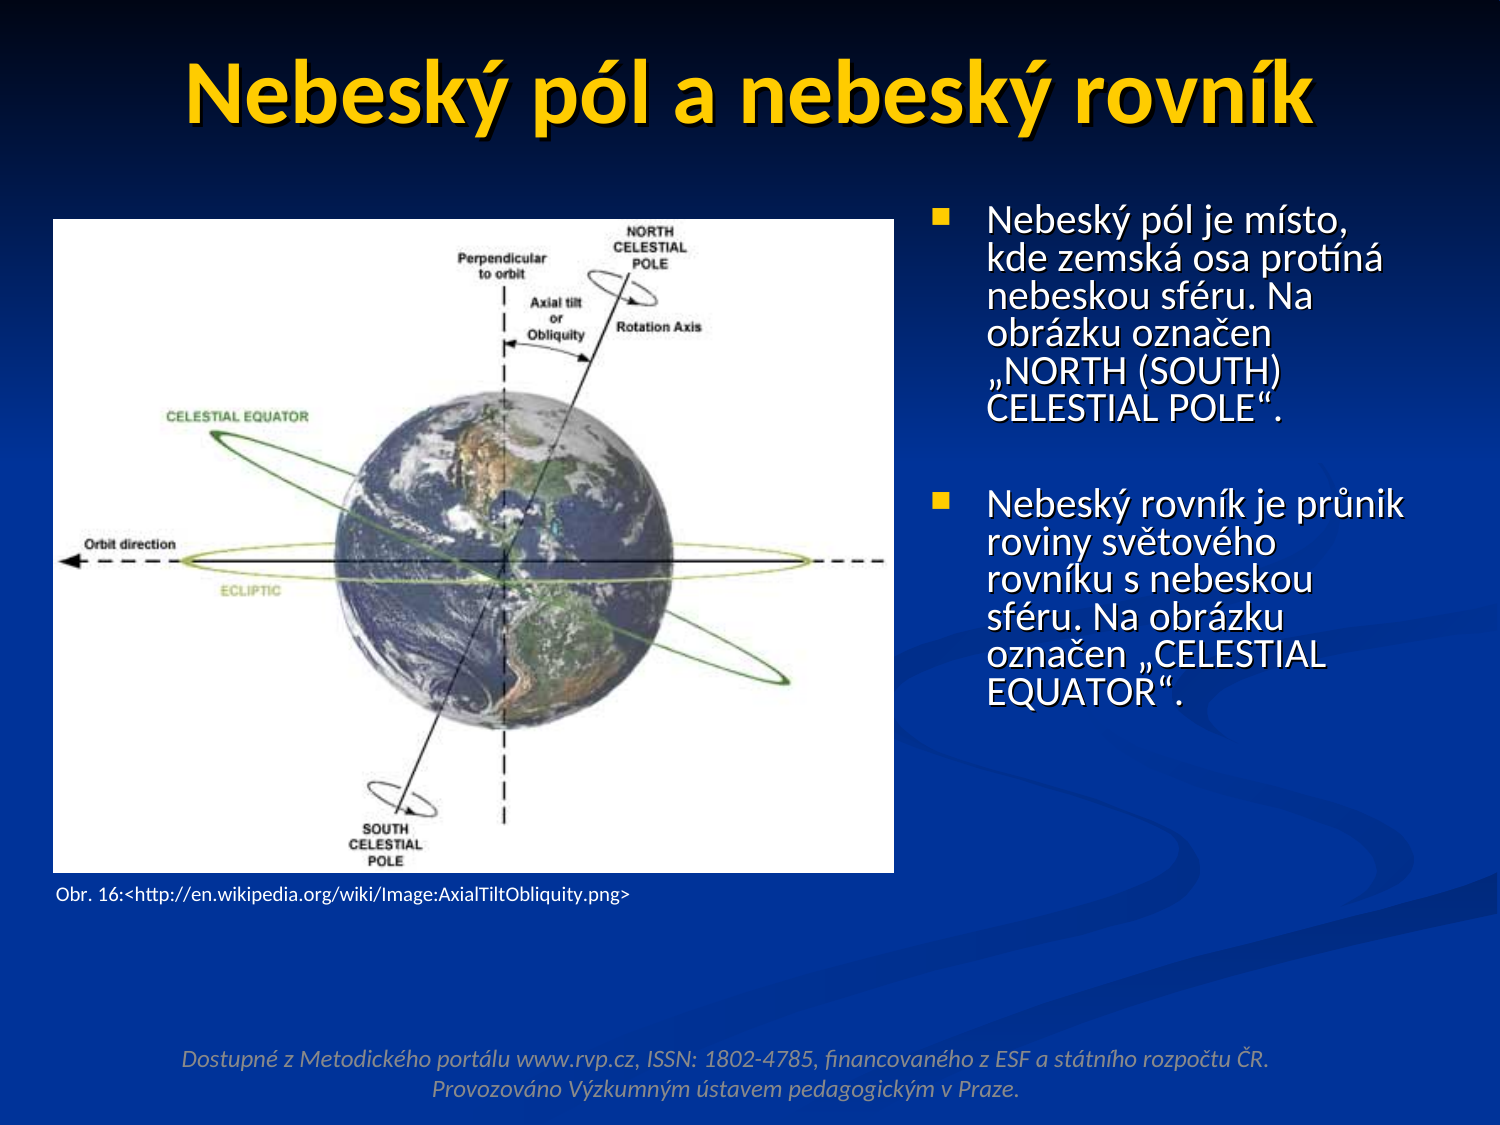

# Nebeský pól a nebeský rovník
Nebeský pól je místo, kde zemská osa protíná nebeskou sféru. Na obrázku označen „NORTH (SOUTH) CELESTIAL POLE“.
Nebeský rovník je průnik roviny světového rovníku s nebeskou sféru. Na obrázku označen „CELESTIAL EQUATOR“.
Obr. 16:<http://en.wikipedia.org/wiki/Image:AxialTiltObliquity.png>
Dostupné z Metodického portálu www.rvp.cz, ISSN: 1802-4785, financovaného z ESF a státního rozpočtu ČR. Provozováno Výzkumným ústavem pedagogickým v Praze.